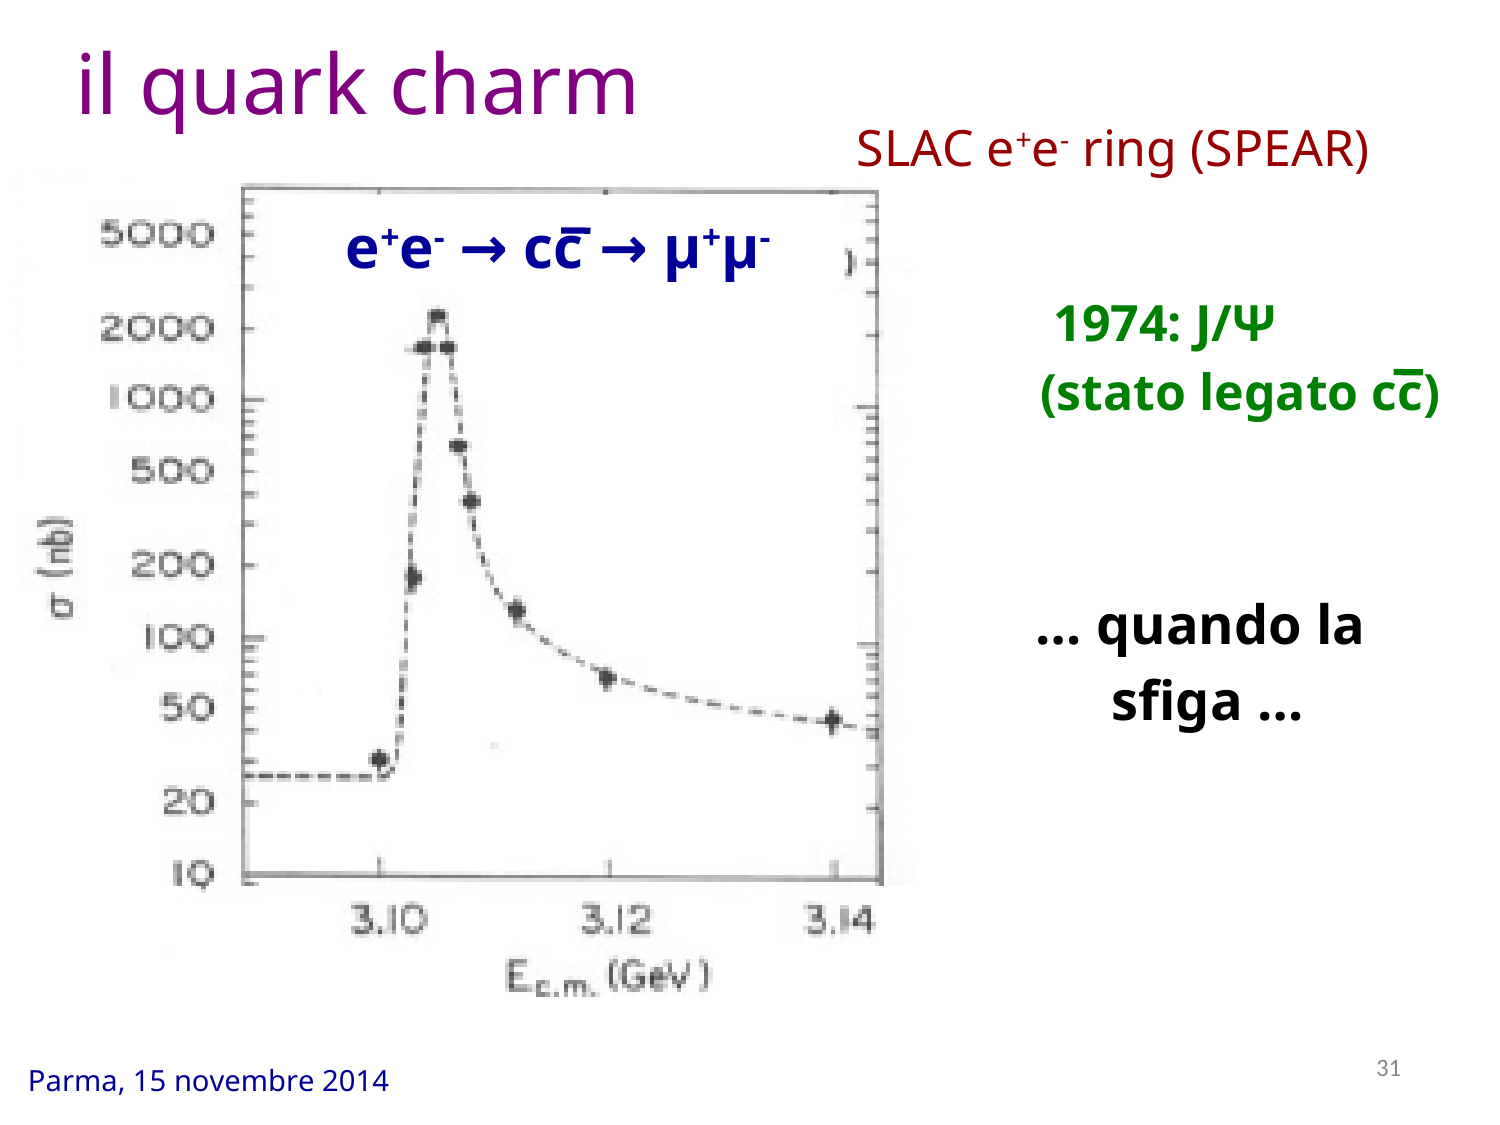

il quark charm
SLAC e+e- ring (SPEAR)
e+e- → cc → μ+μ-
	1974: J/Ψ
(stato legato cc)‏
… quando la
sfiga …‏
31